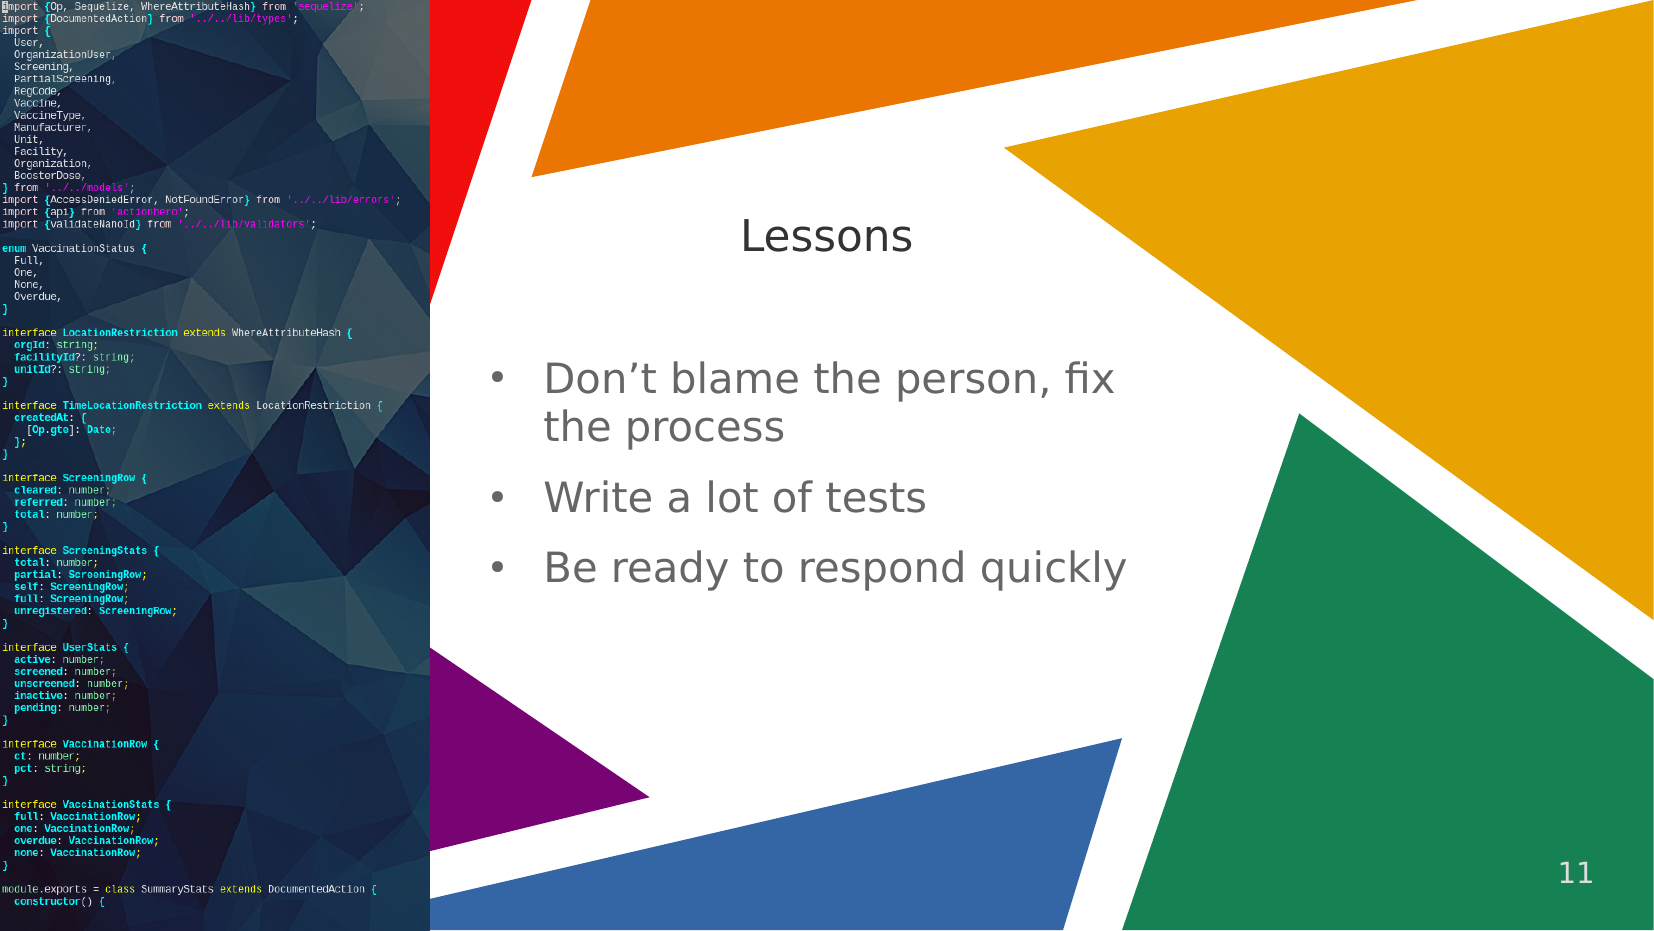

# Lessons
Don’t blame the person, fix the process
Write a lot of tests
Be ready to respond quickly
11